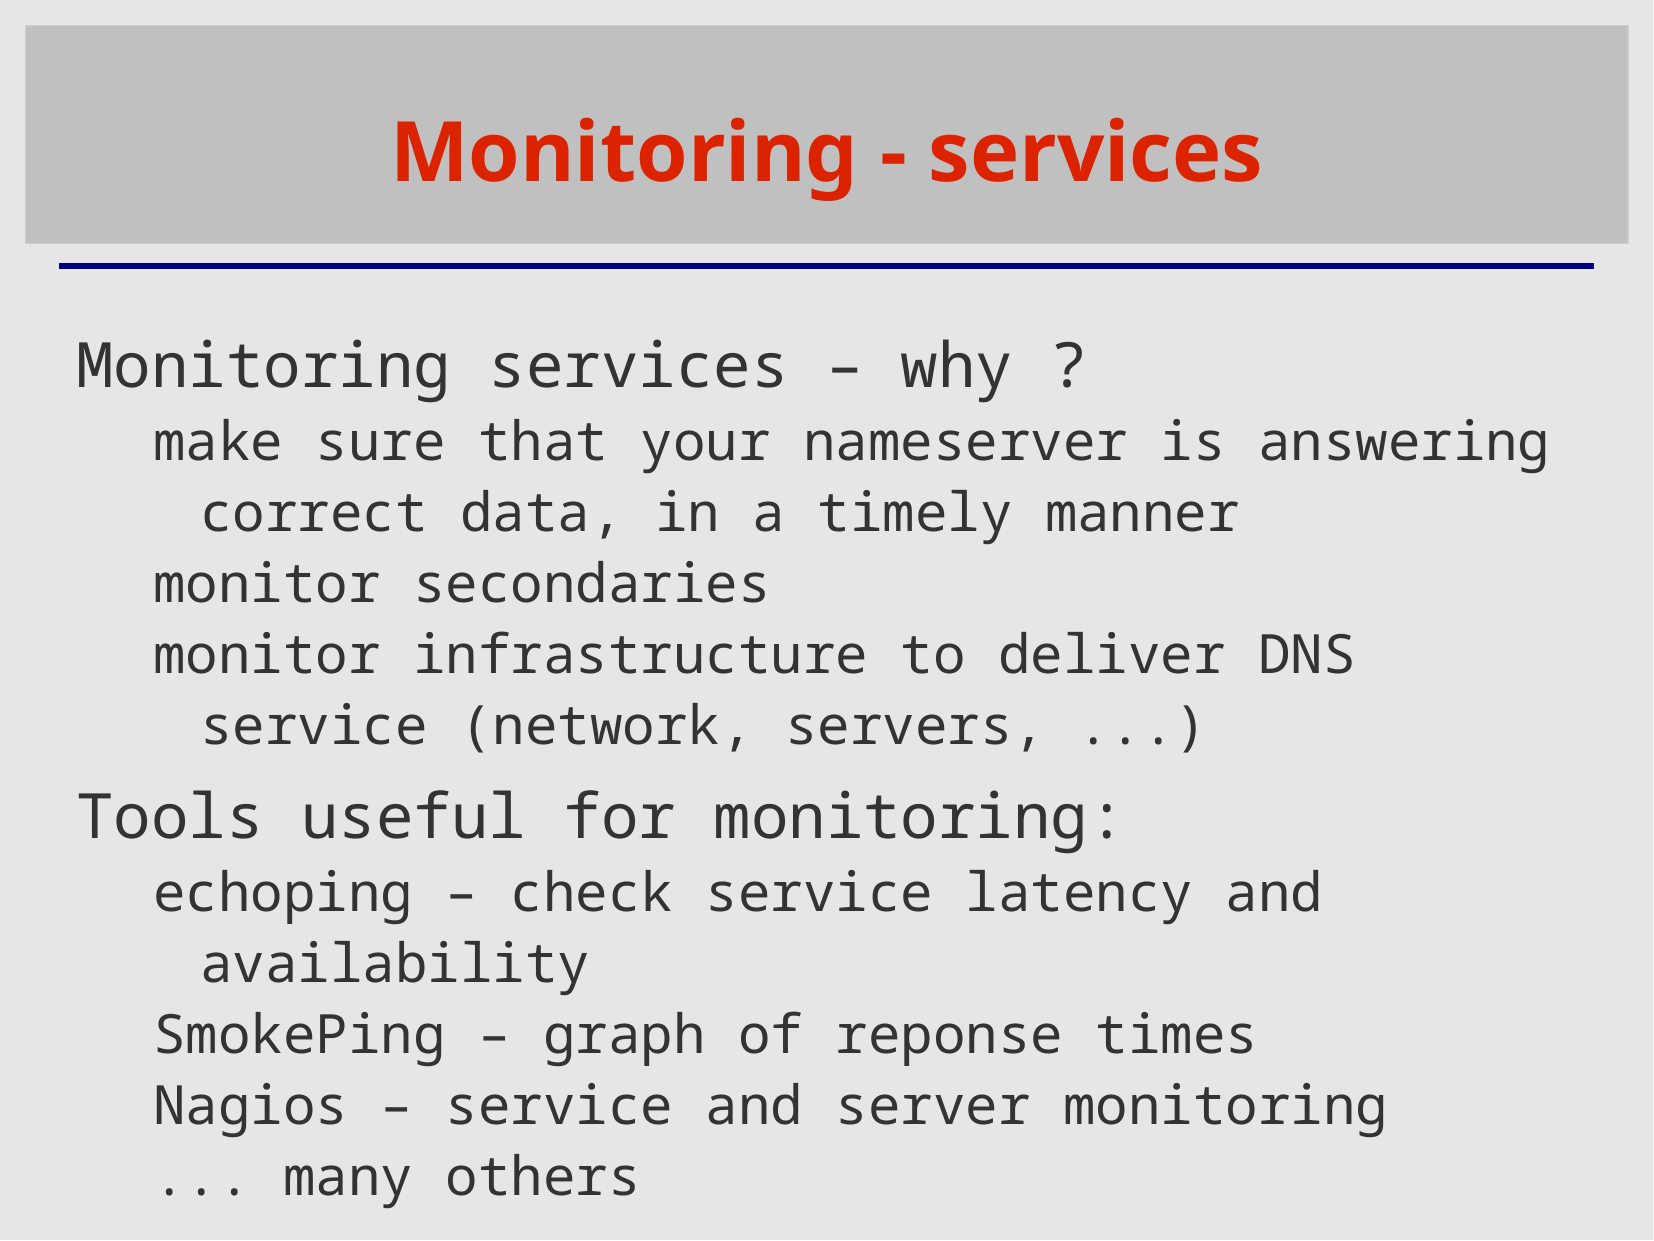

# Monitoring - services
Monitoring services – why ?
make sure that your nameserver is answering correct data, in a timely manner
monitor secondaries
monitor infrastructure to deliver DNS service (network, servers, ...)
Tools useful for monitoring:
echoping – check service latency and availability
SmokePing – graph of reponse times
Nagios – service and server monitoring
... many others